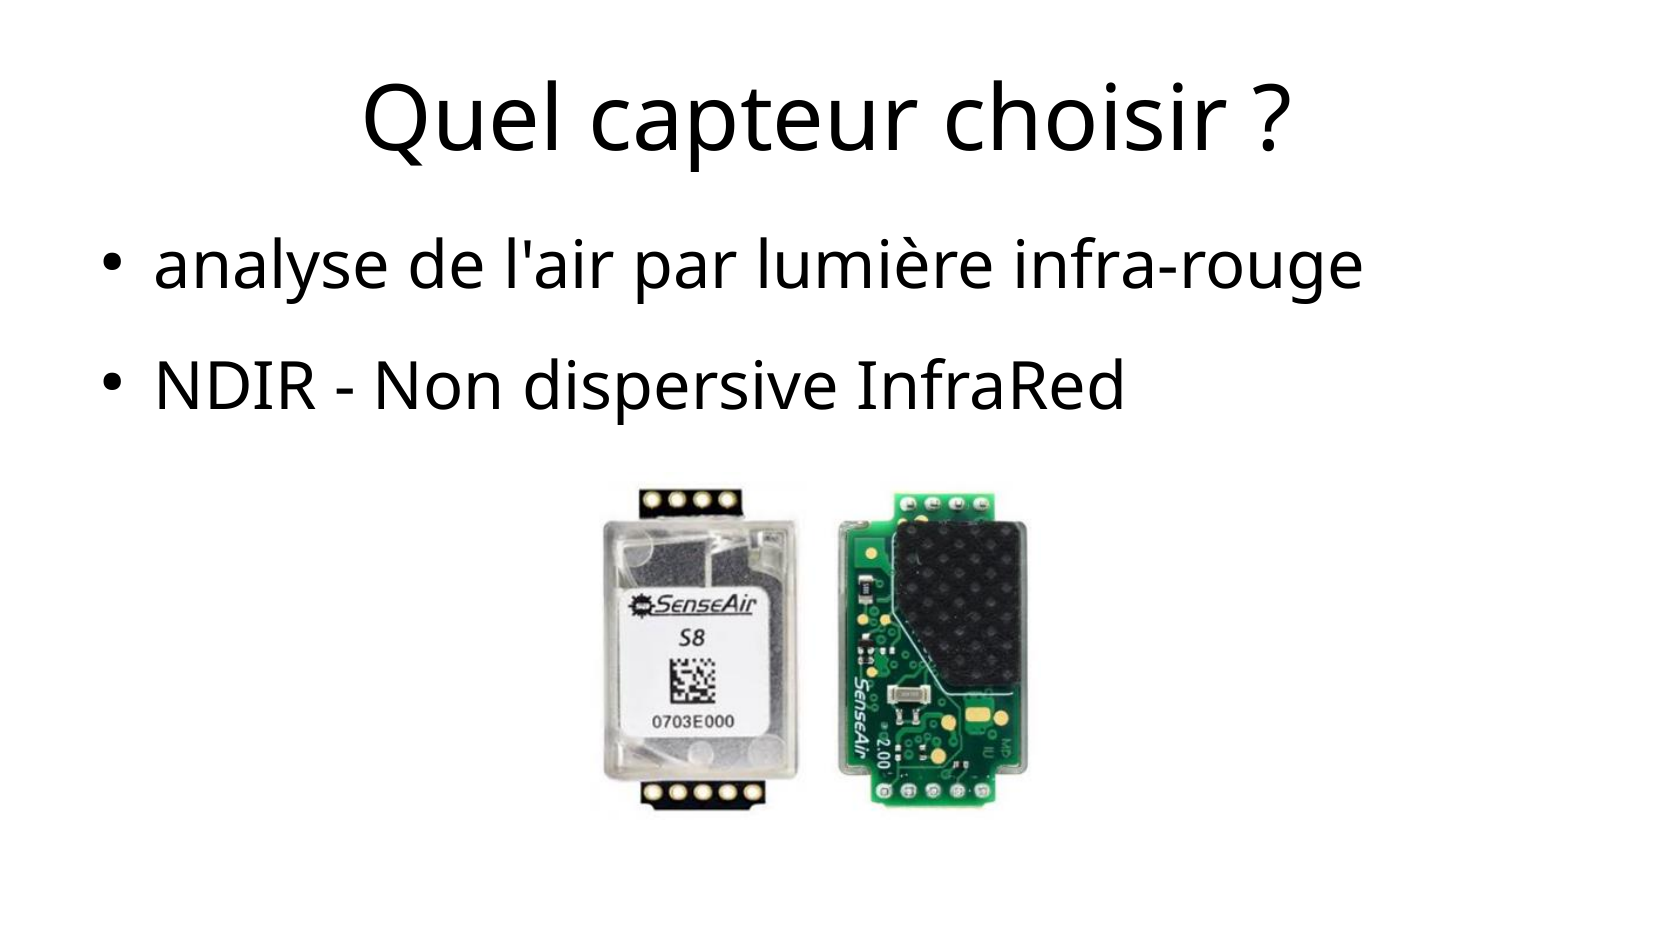

# Quel capteur choisir ?
analyse de l'air par lumière infra-rouge
NDIR - Non dispersive InfraRed